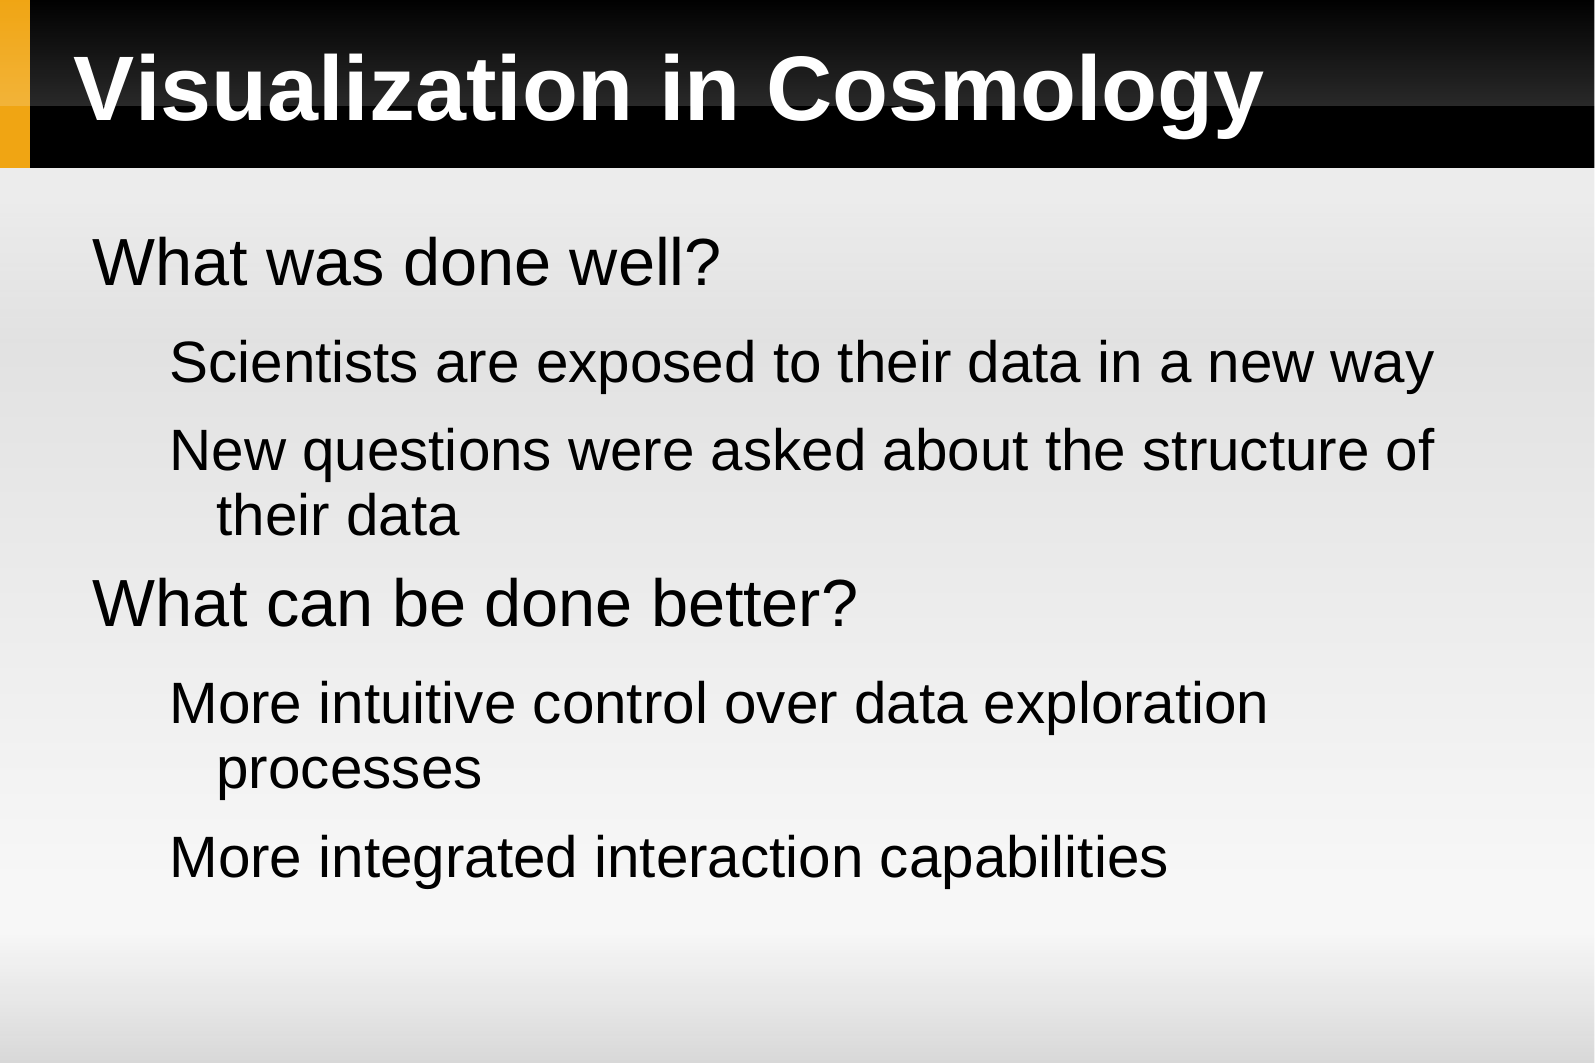

# Visualization in Cosmology
What was done well?
Scientists are exposed to their data in a new way
New questions were asked about the structure of their data
What can be done better?
More intuitive control over data exploration processes
More integrated interaction capabilities